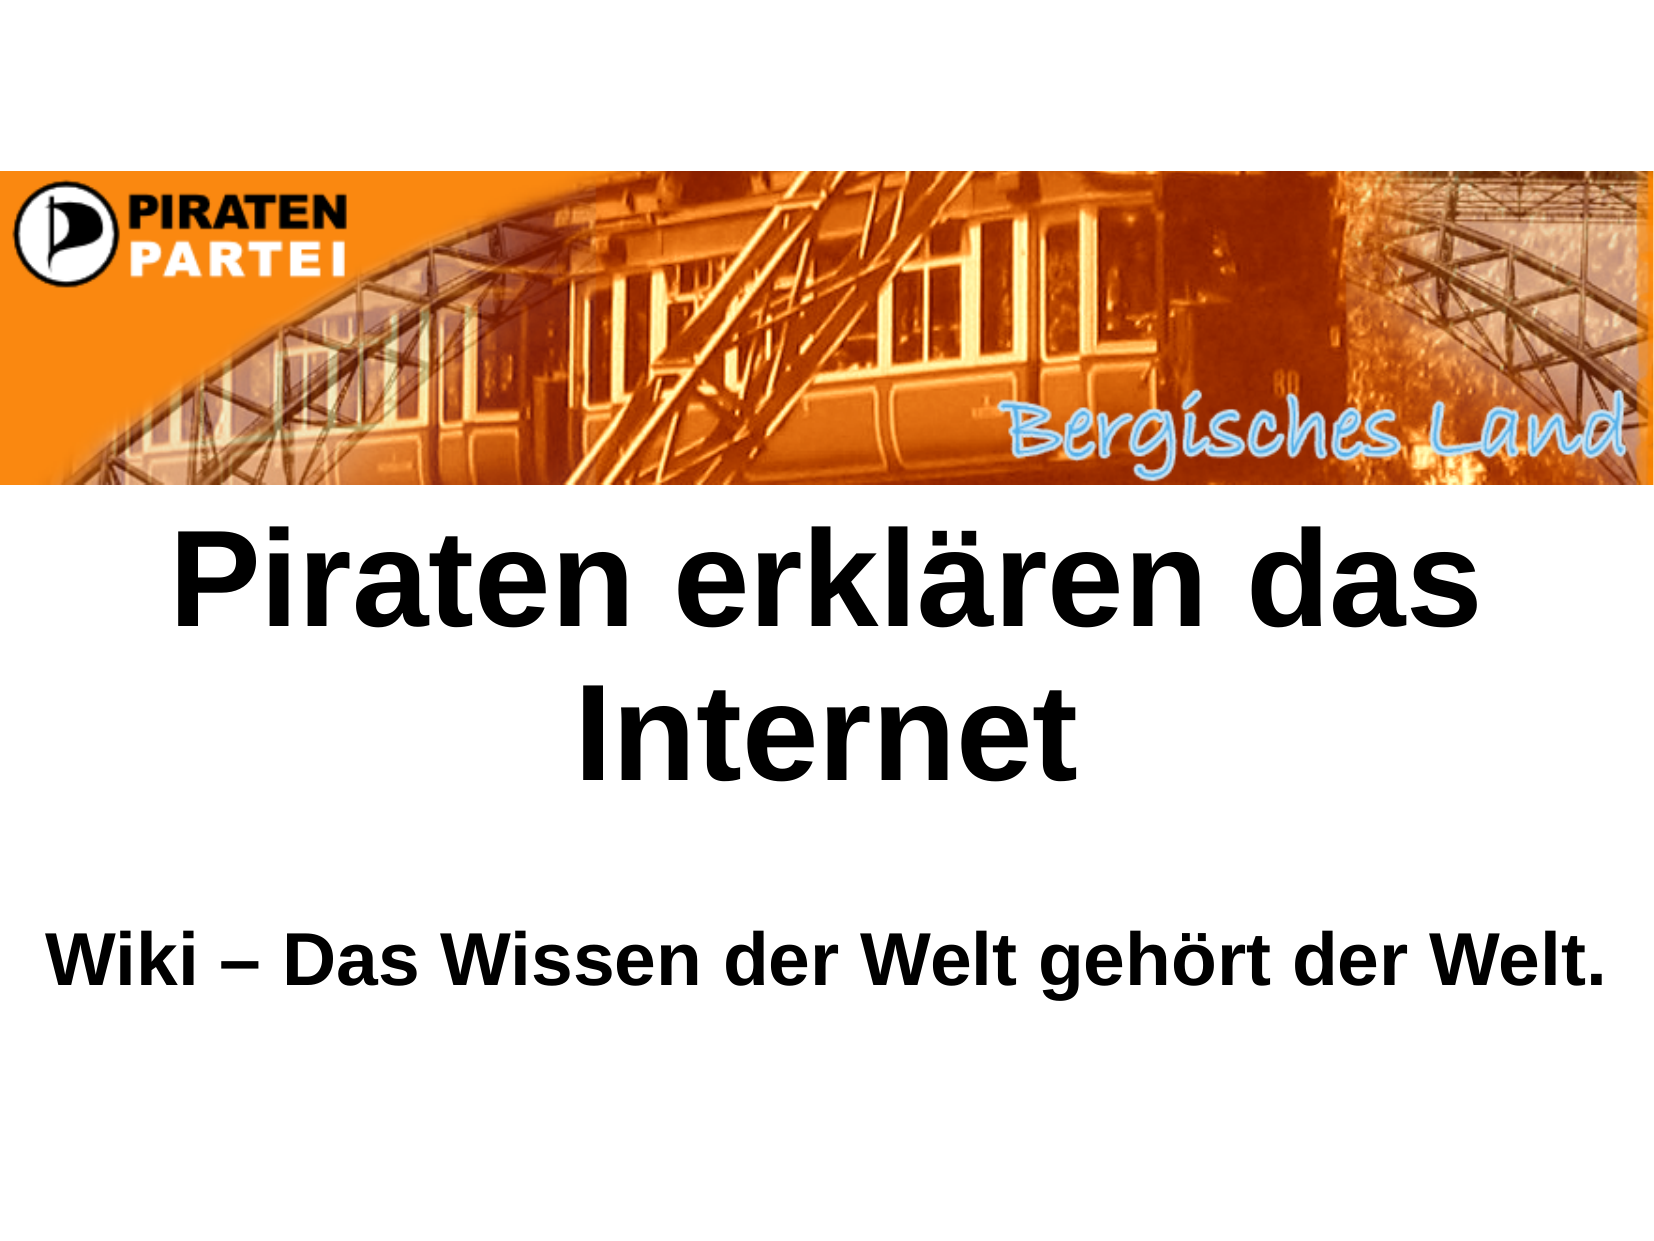

# Wiki – Das Wissen der Welt gehört der Welt.